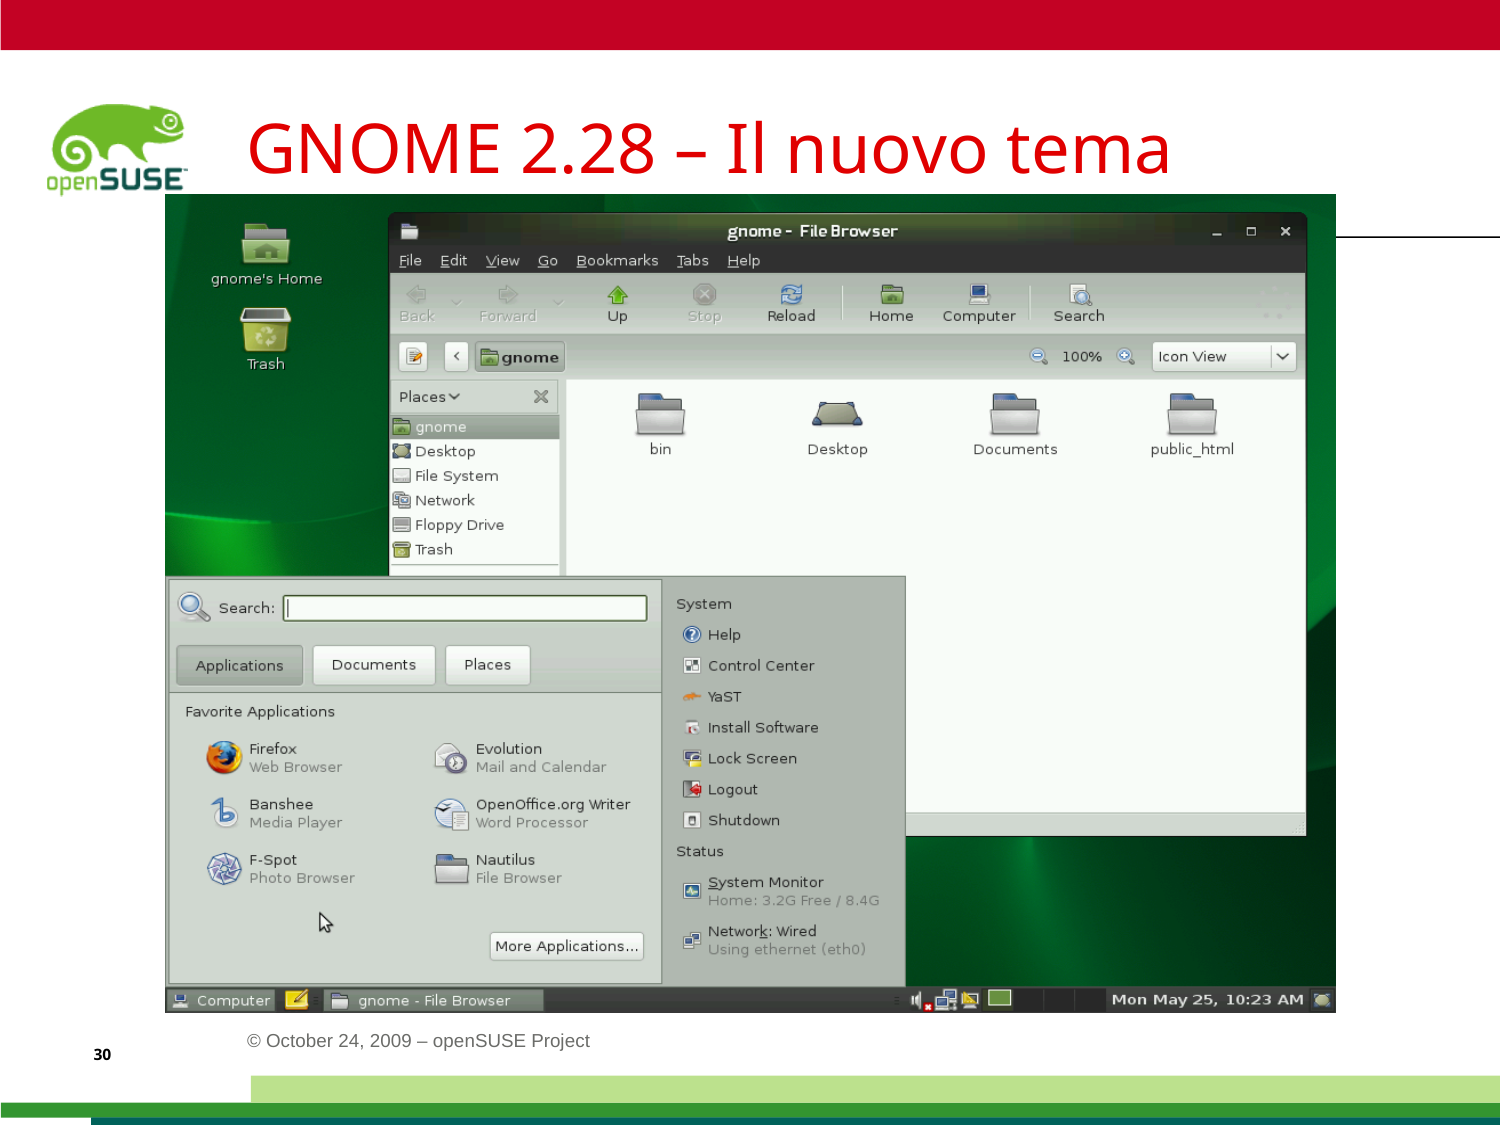

# GNOME 2.28 – Il nuovo tema